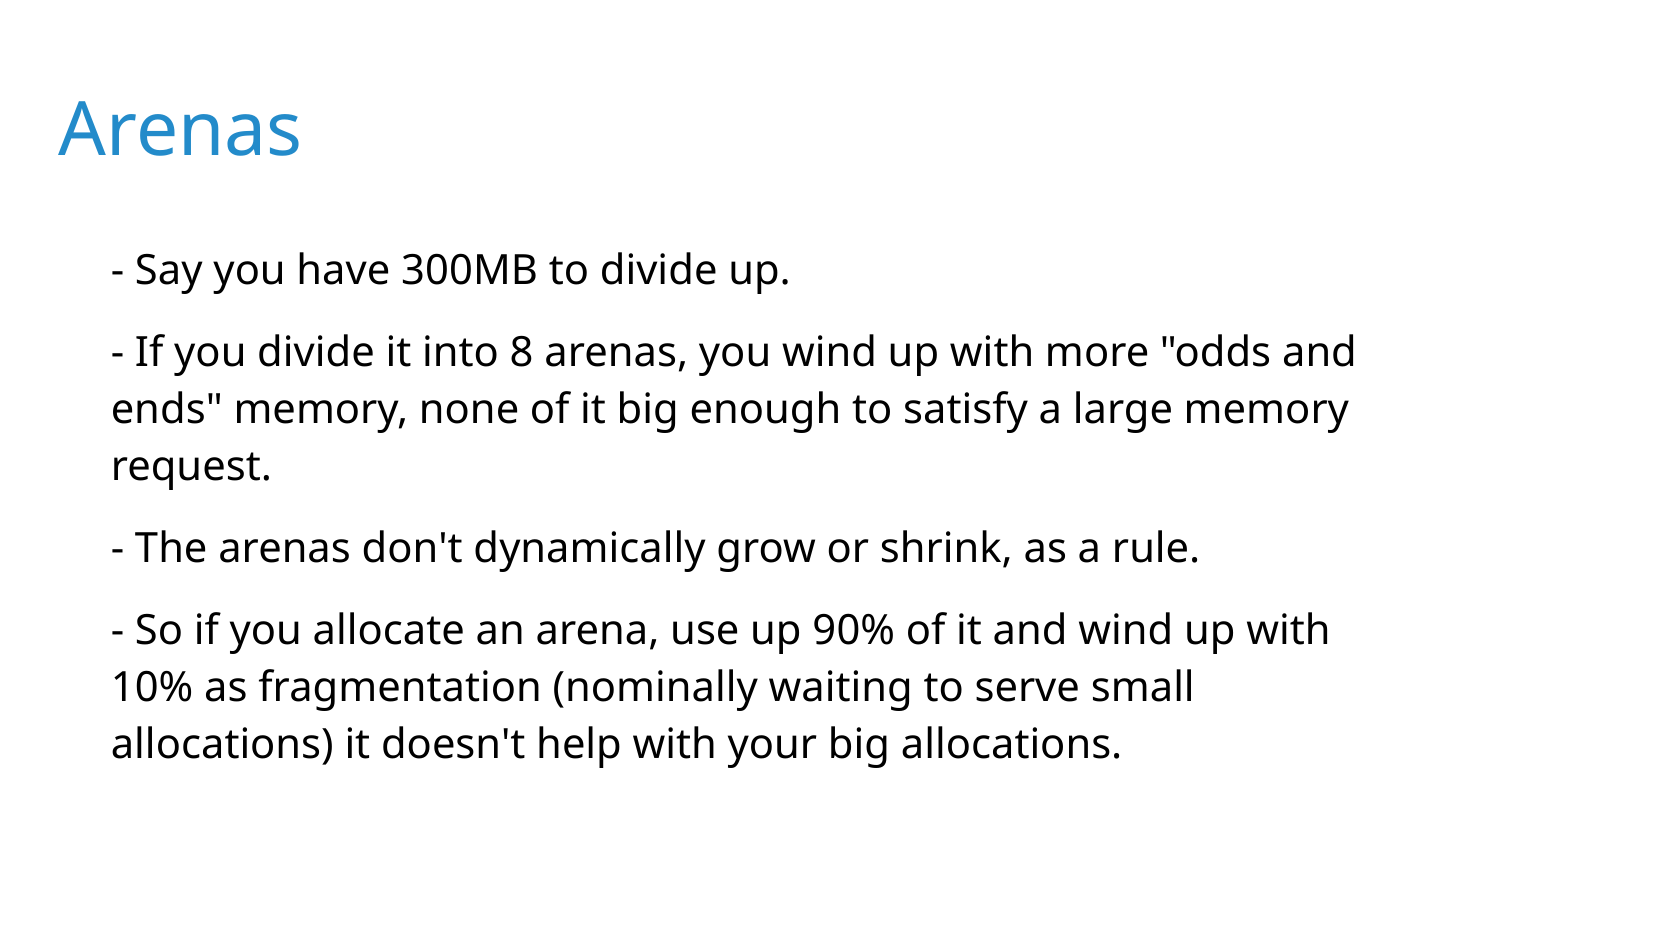

# Arenas
- Say you have 300MB to divide up.
- If you divide it into 8 arenas, you wind up with more "odds and ends" memory, none of it big enough to satisfy a large memory request.
- The arenas don't dynamically grow or shrink, as a rule.
- So if you allocate an arena, use up 90% of it and wind up with 10% as fragmentation (nominally waiting to serve small allocations) it doesn't help with your big allocations.